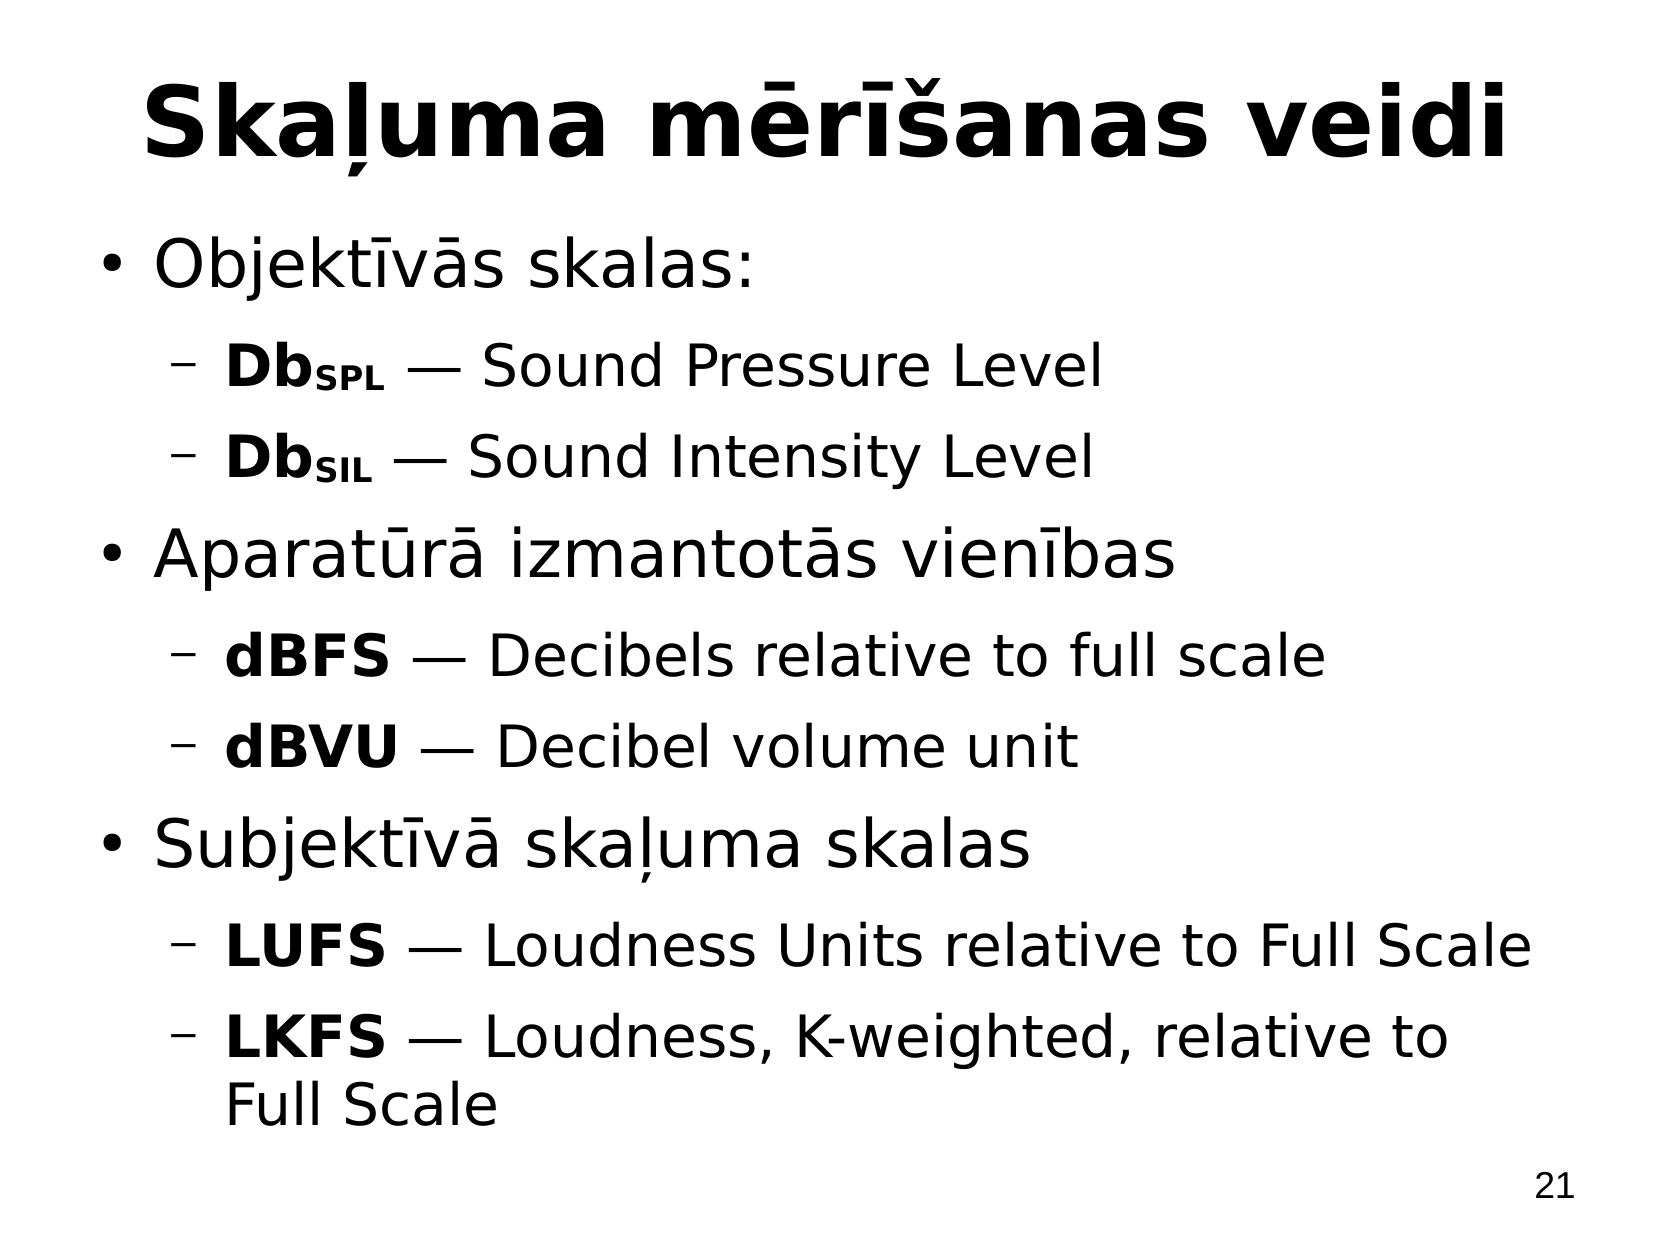

# Skaļuma mērīšanas veidi
Objektīvās skalas:
DbSPL — Sound Pressure Level
DbSIL — Sound Intensity Level
Aparatūrā izmantotās vienības
dBFS — Decibels relative to full scale
dBVU — Decibel volume unit
Subjektīvā skaļuma skalas
LUFS — Loudness Units relative to Full Scale
LKFS — Loudness, K-weighted, relative to Full Scale